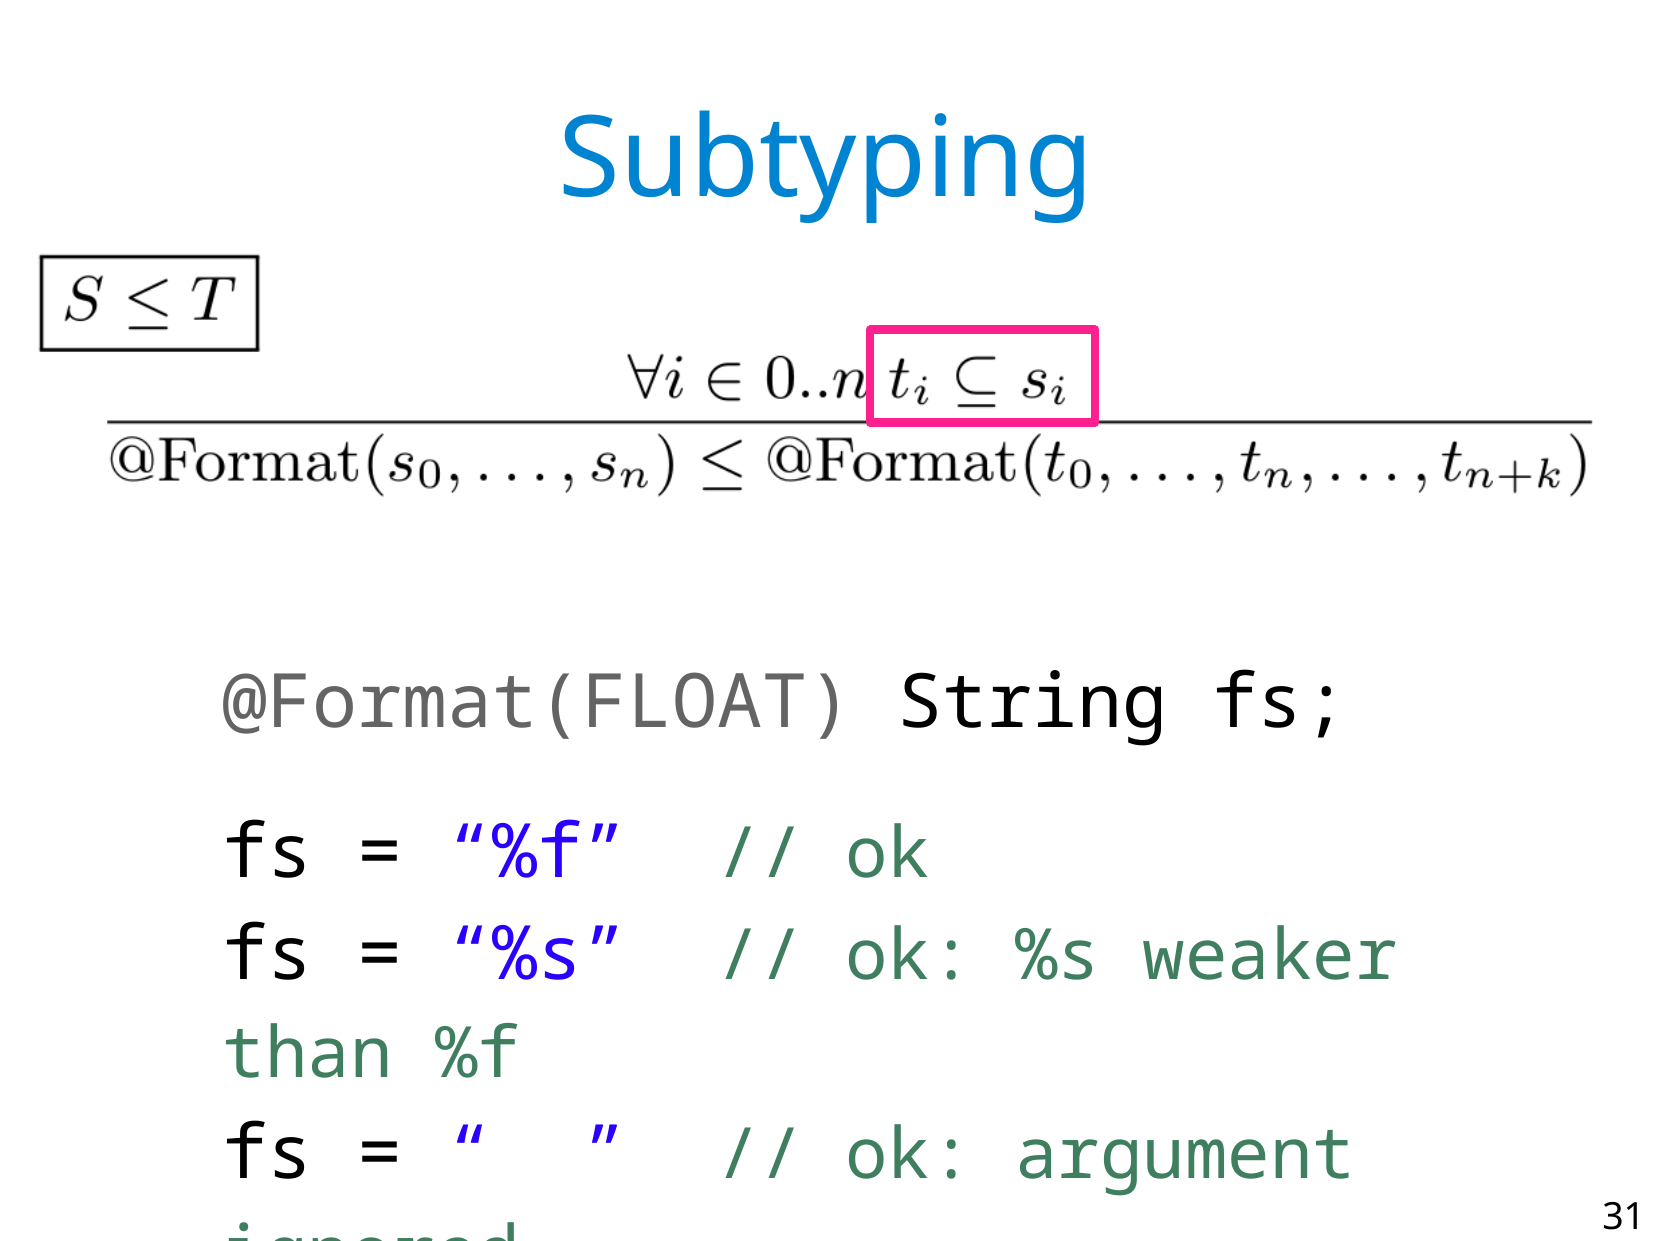

# Subtyping
@Format(FLOAT) String fs;
printf(fs, 3.14);
fs = “%f” // ok
fs = “%s” // ok: %s weaker than %f
fs = “ ” // ok: argument ignored
31